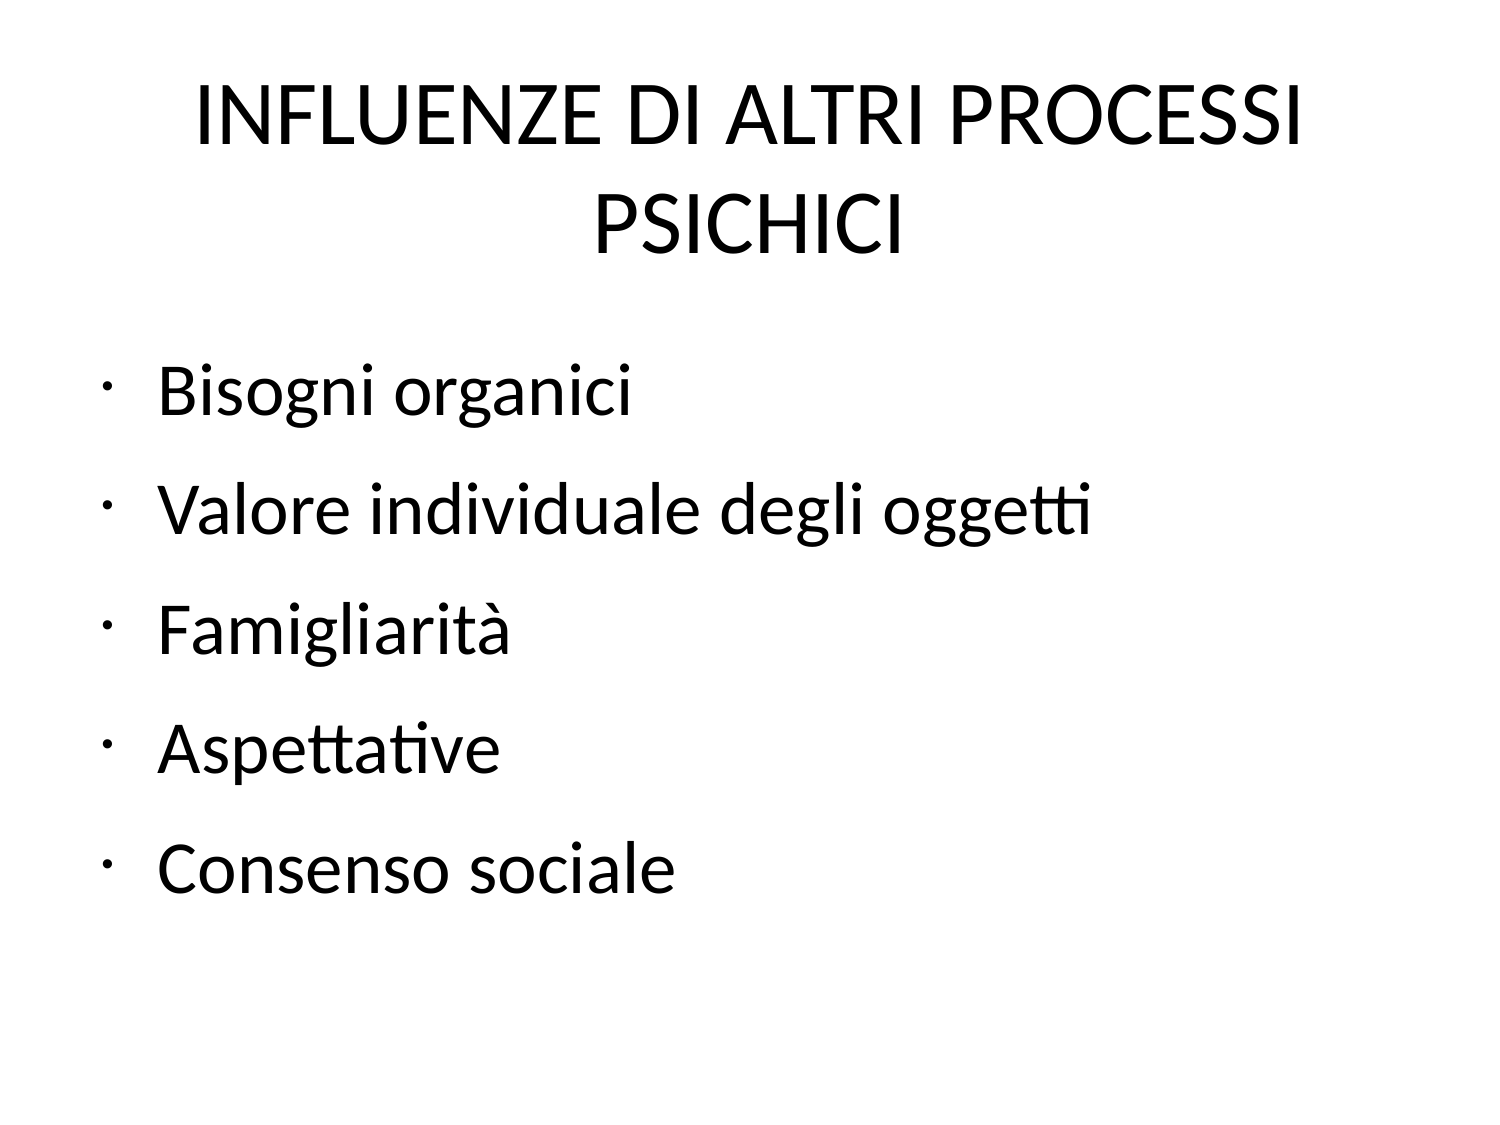

# INFLUENZE DI ALTRI PROCESSI PSICHICI
Bisogni organici
Valore individuale degli oggetti
Famigliarità
Aspettative
Consenso sociale